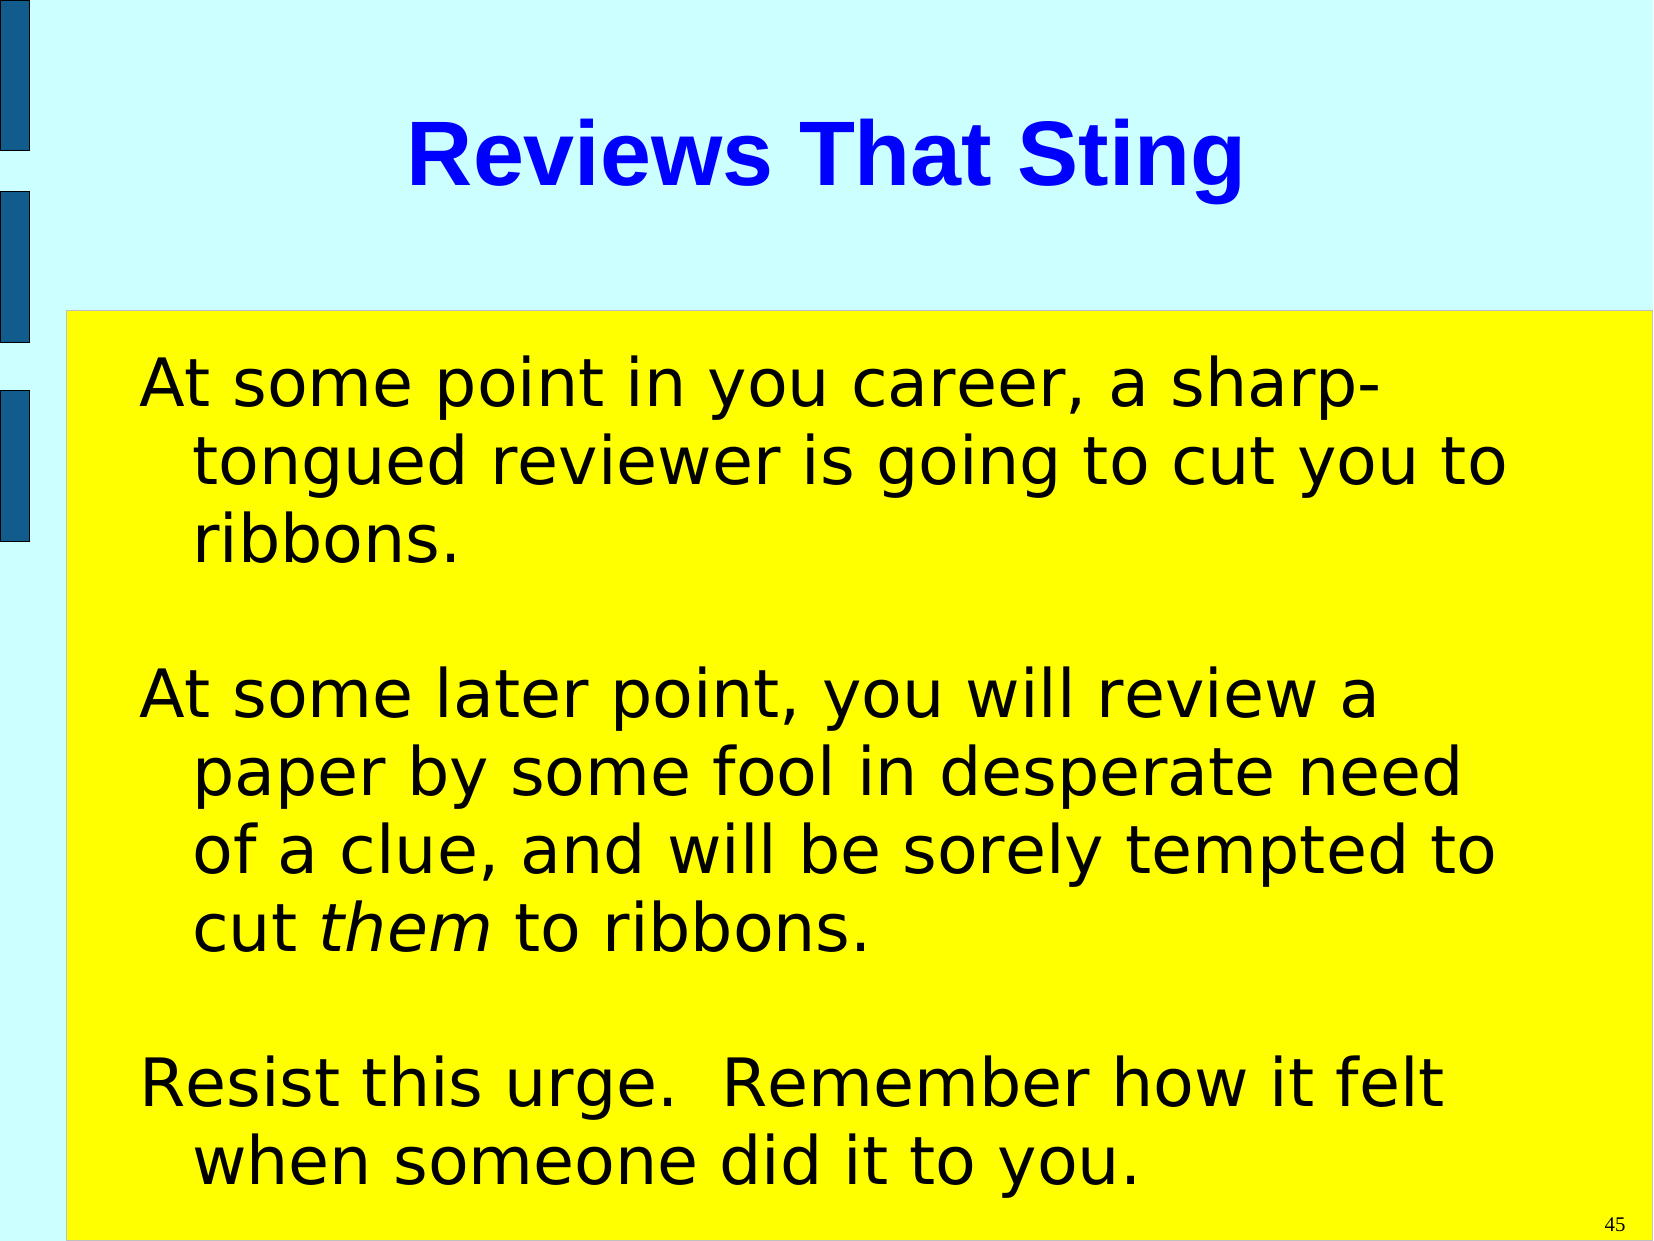

# Reviews That Sting
At some point in you career, a sharp-tongued reviewer is going to cut you to ribbons.
At some later point, you will review a paper by some fool in desperate need of a clue, and will be sorely tempted to cut them to ribbons.
Resist this urge. Remember how it felt when someone did it to you.